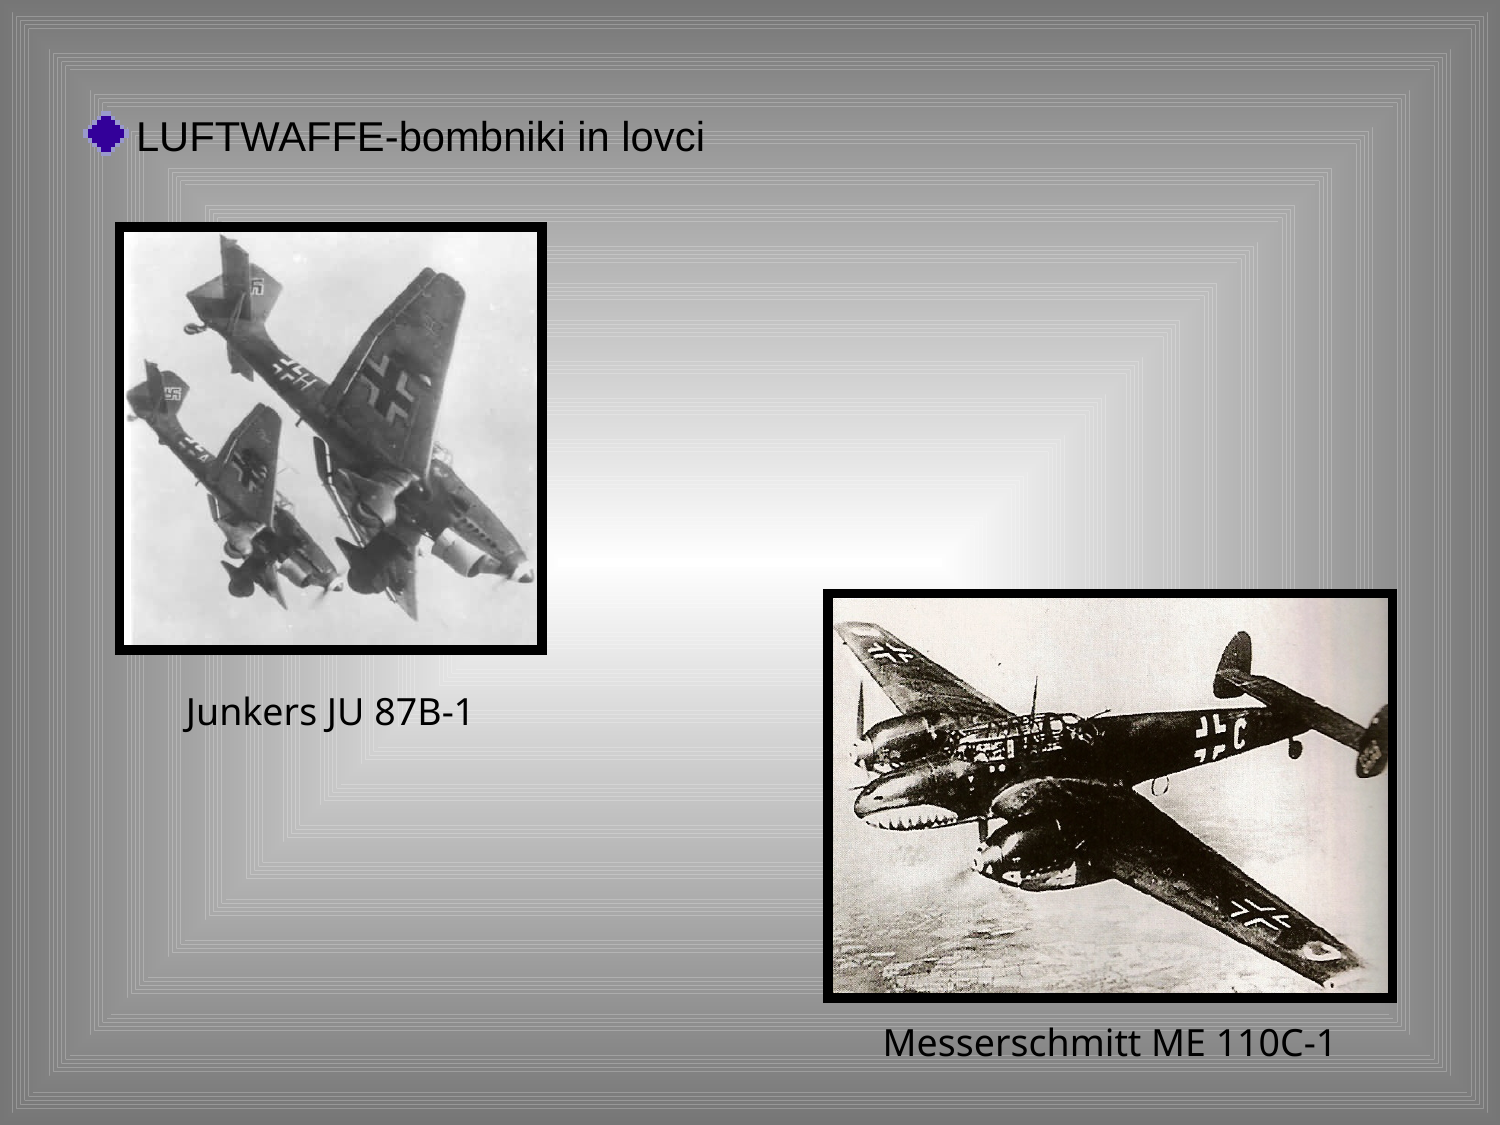

# LUFTWAFFE-bombniki in lovci
Junkers JU 87B-1
Messerschmitt ME 110C-1